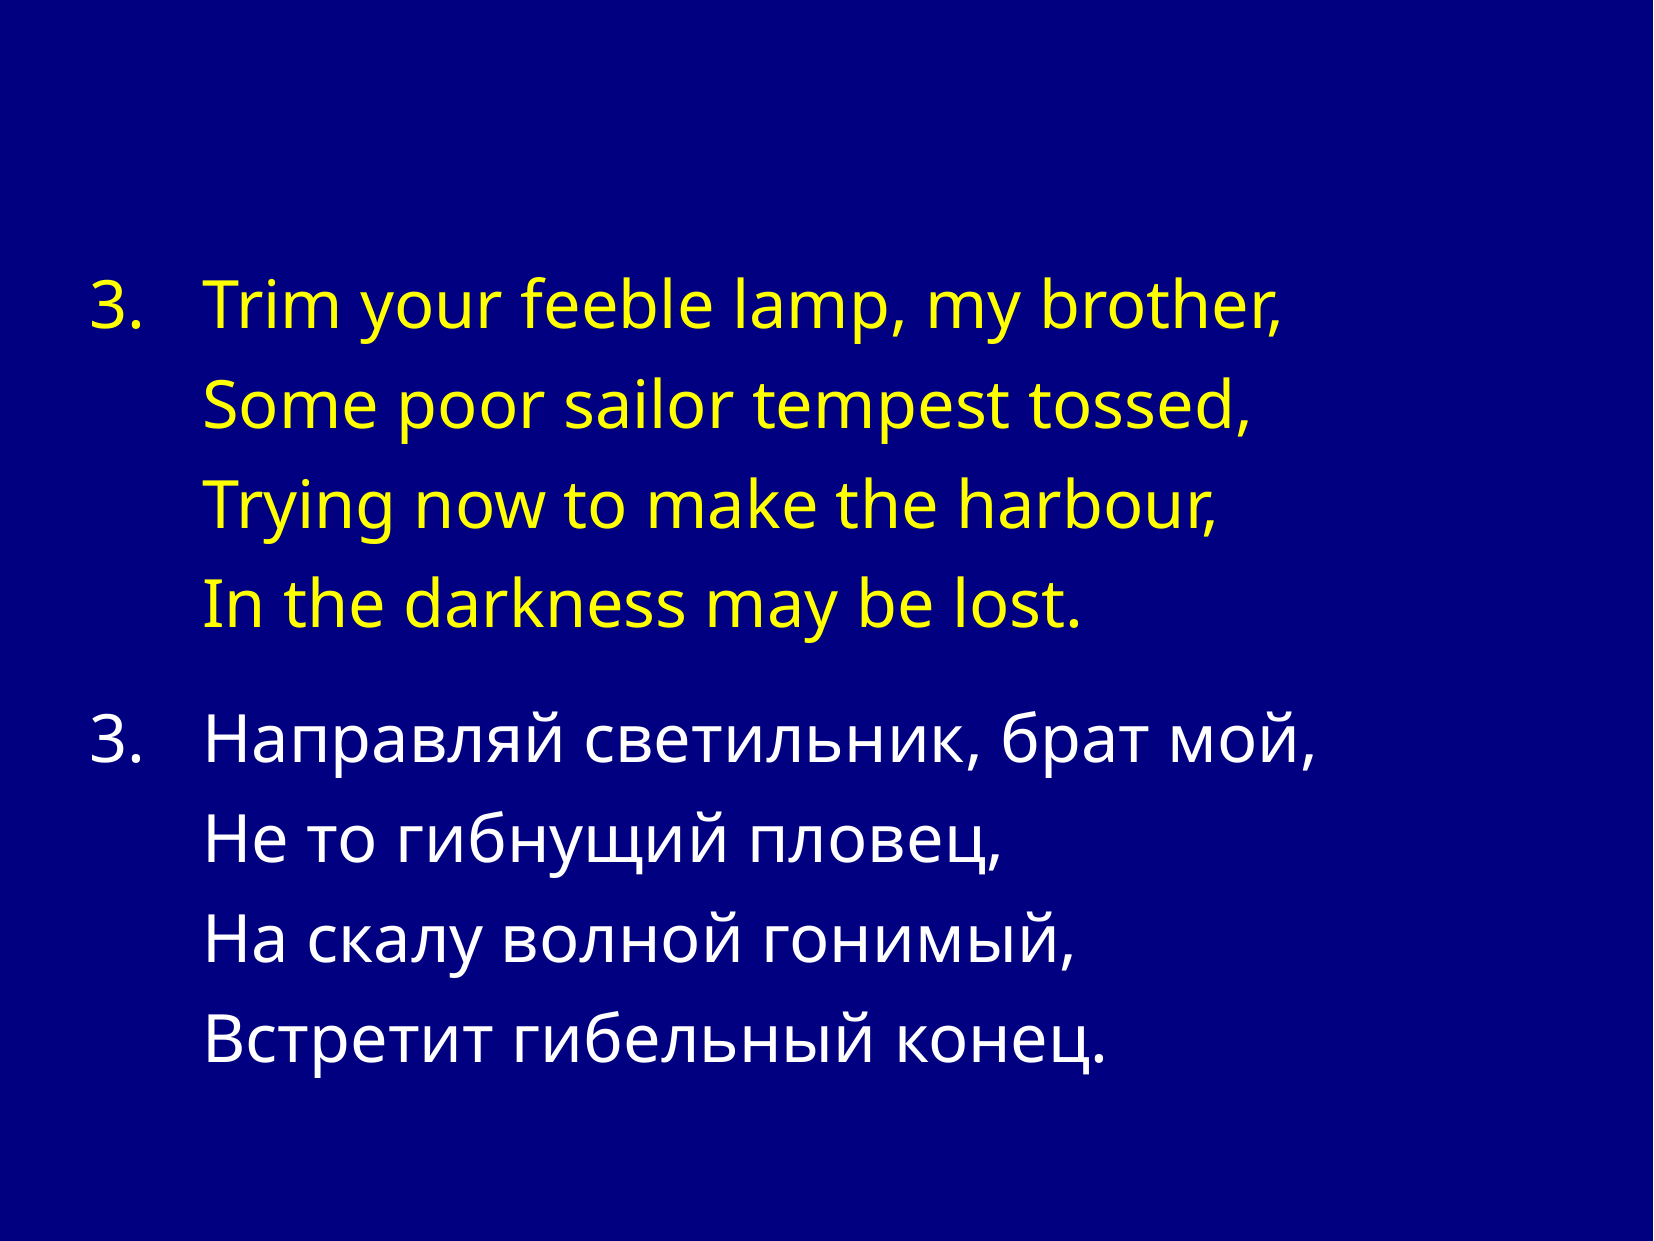

3.	Trim your feeble lamp, my brother,
	Some poor sailor tempest tossed,
	Trying now to make the harbour,
	In the darkness may be lost.
3.	Направляй светильник, брат мой,
	Не то гибнущий пловец,
	На скалу волной гонимый,
	Встретит гибельный конец.